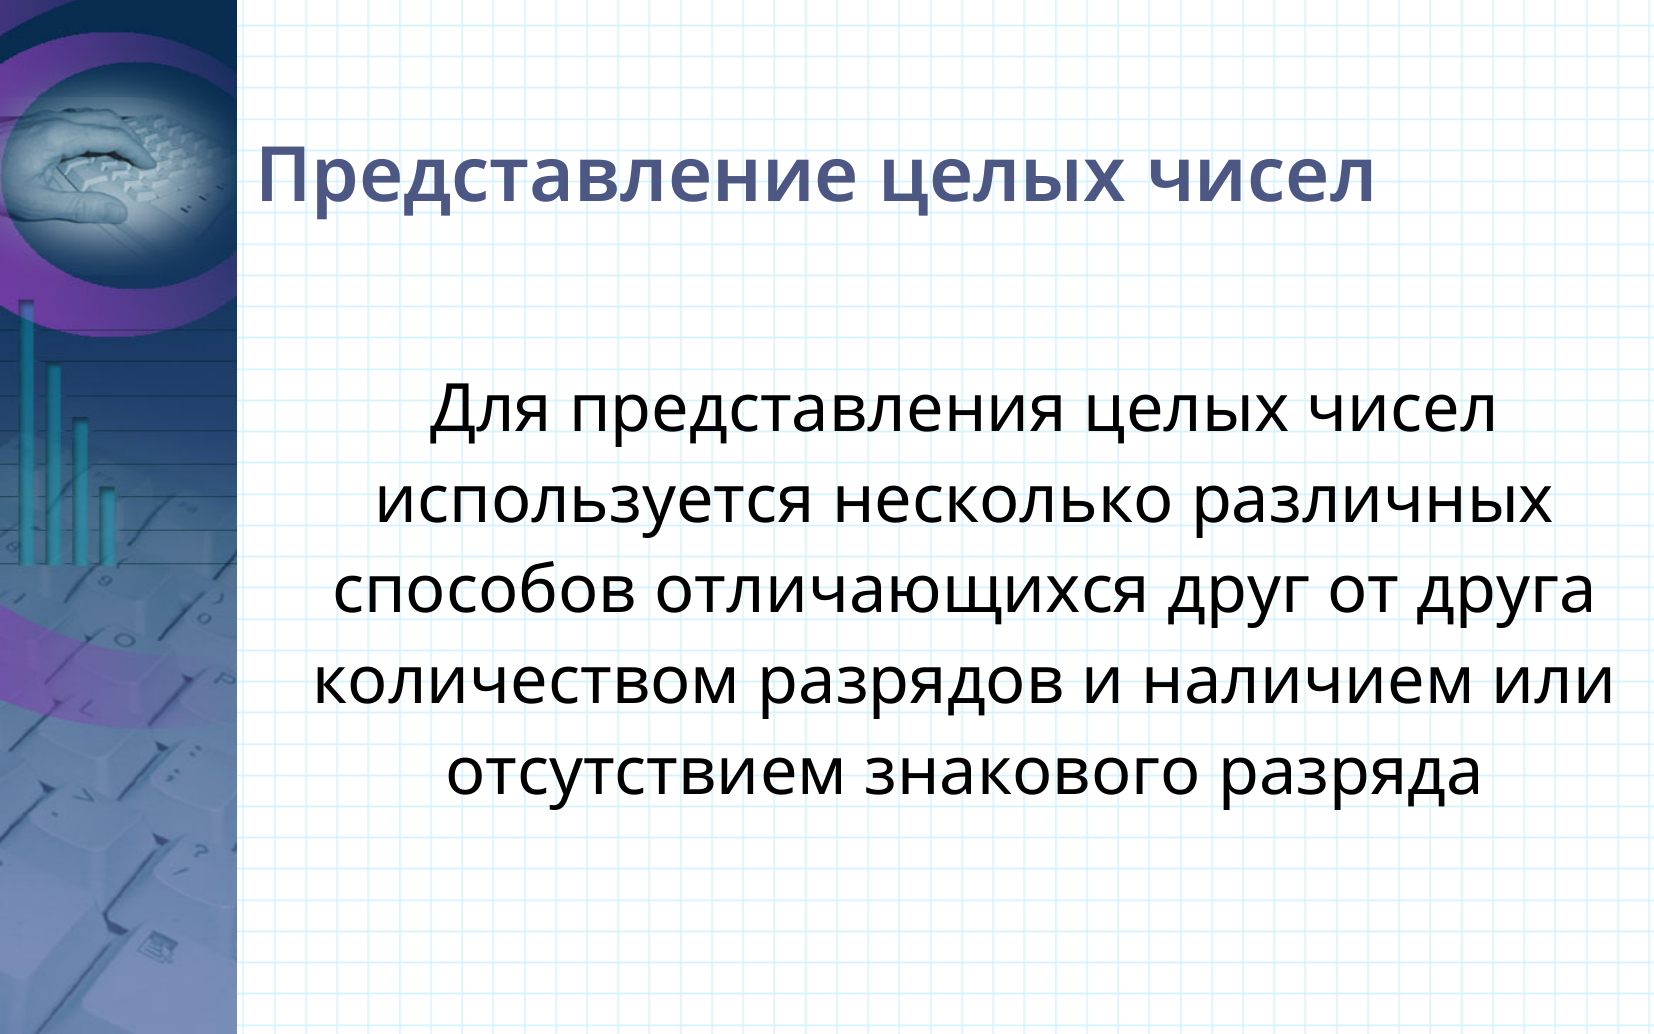

# Представление целых чисел
Для представления целых чисел используется несколько различных способов отличающихся друг от друга количеством разрядов и наличием или отсутствием знакового разряда